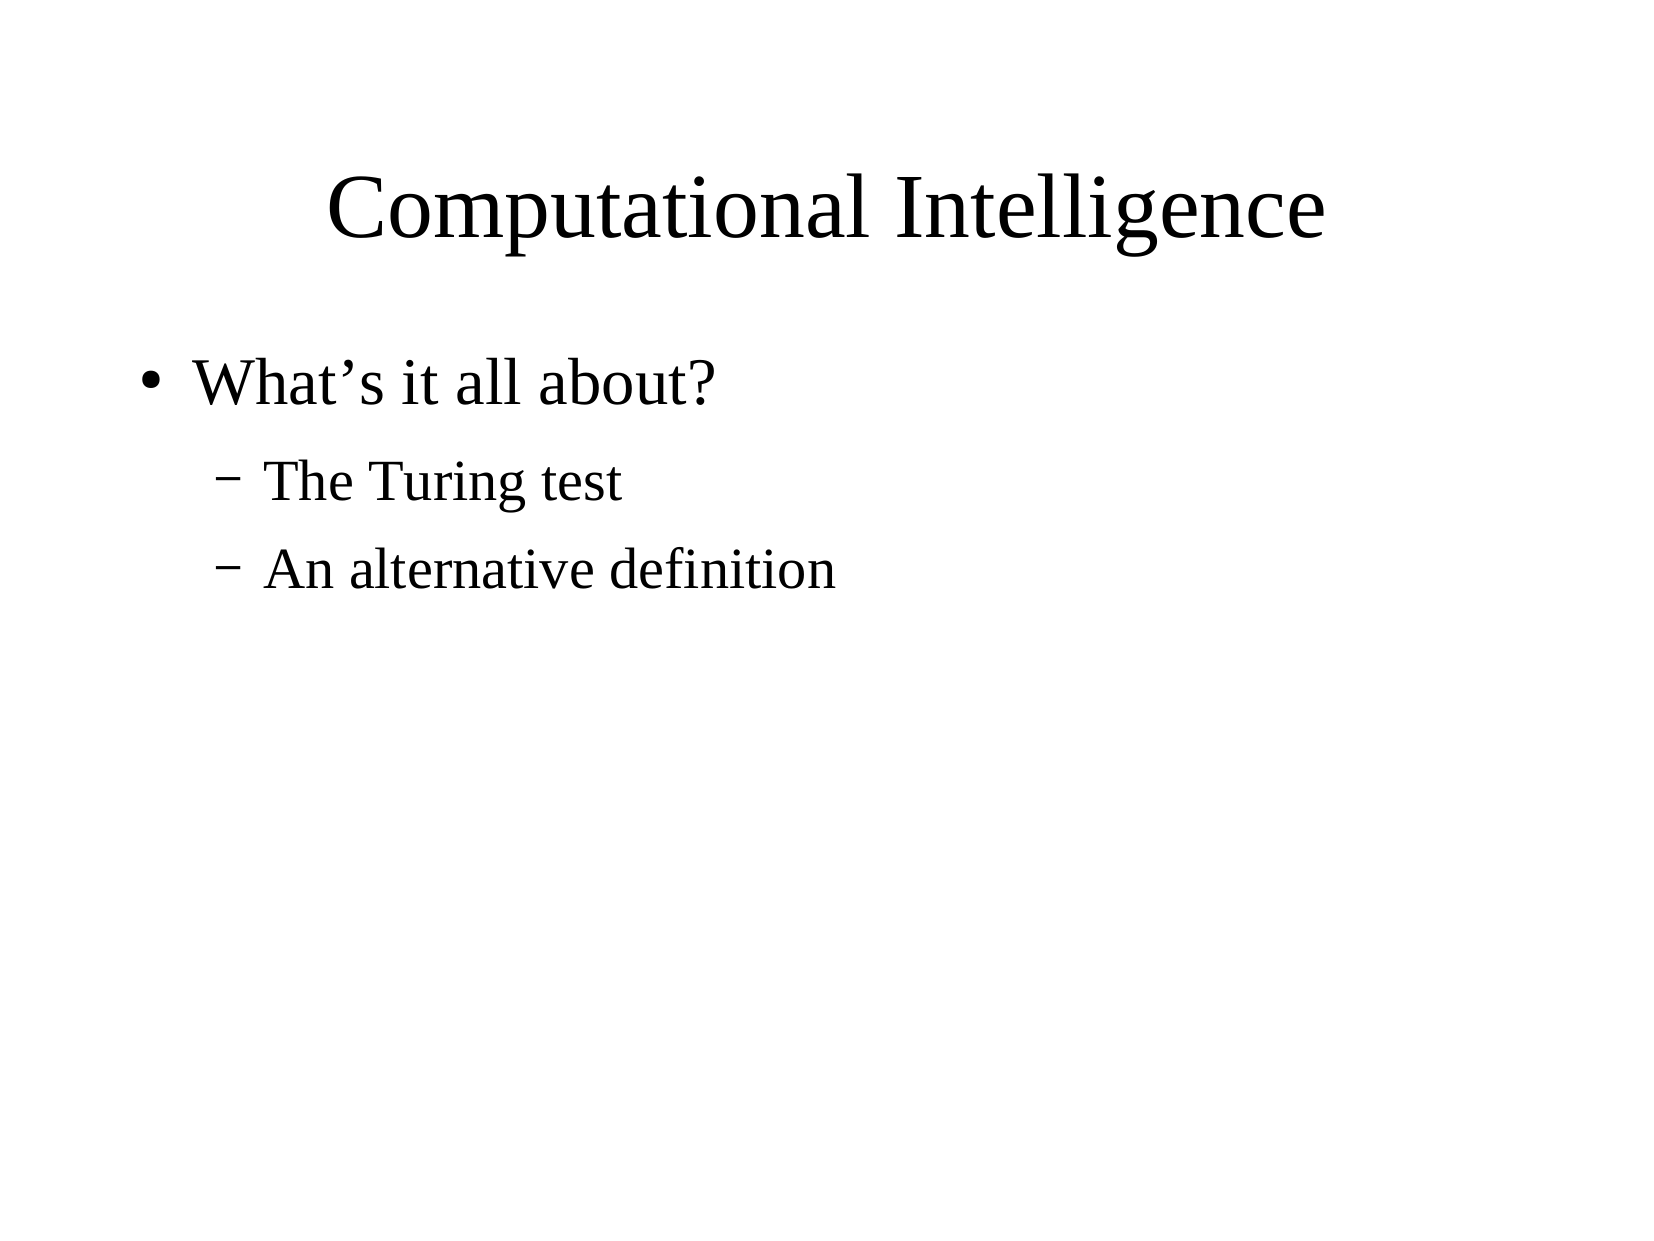

# Computational Intelligence
What’s it all about?
The Turing test
An alternative definition